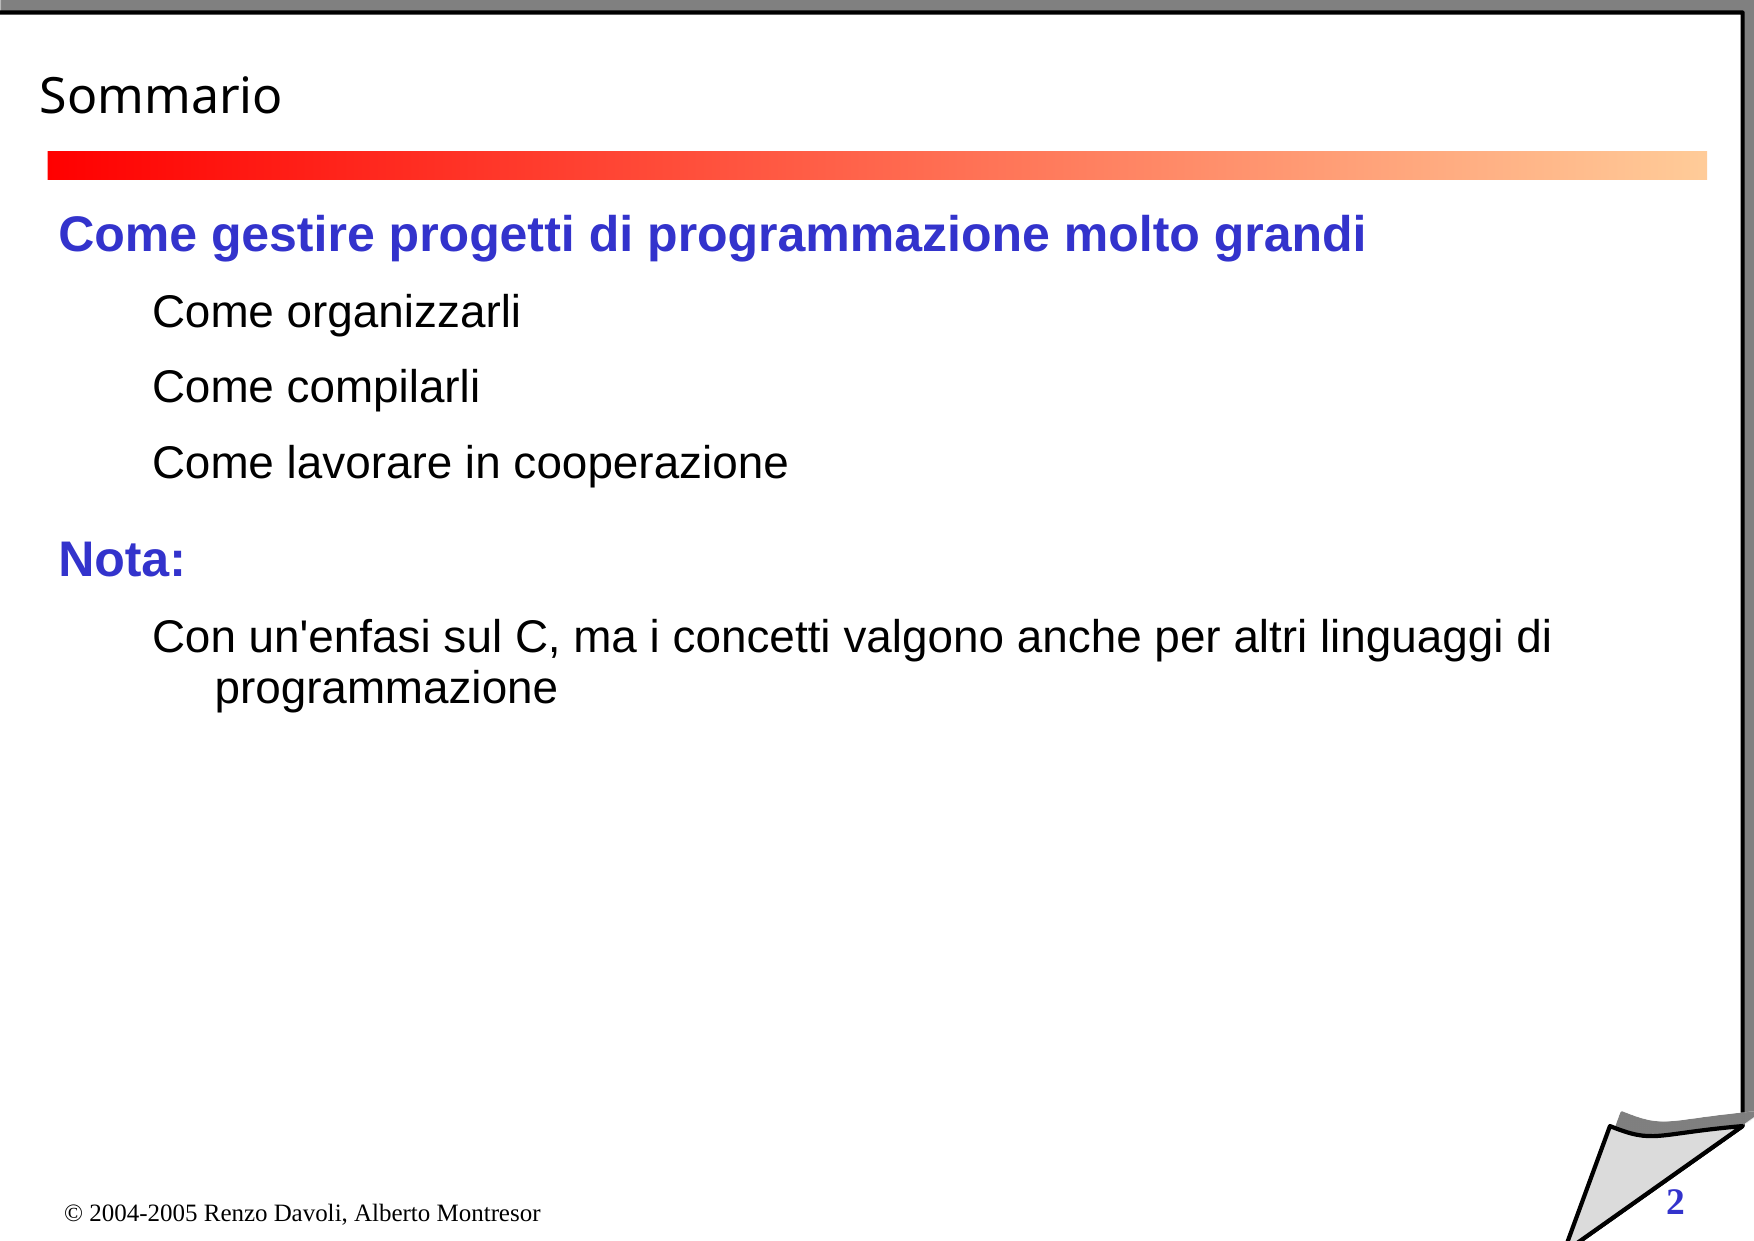

# Sommario
Come gestire progetti di programmazione molto grandi
Come organizzarli
Come compilarli
Come lavorare in cooperazione
Nota:
Con un'enfasi sul C, ma i concetti valgono anche per altri linguaggi di programmazione